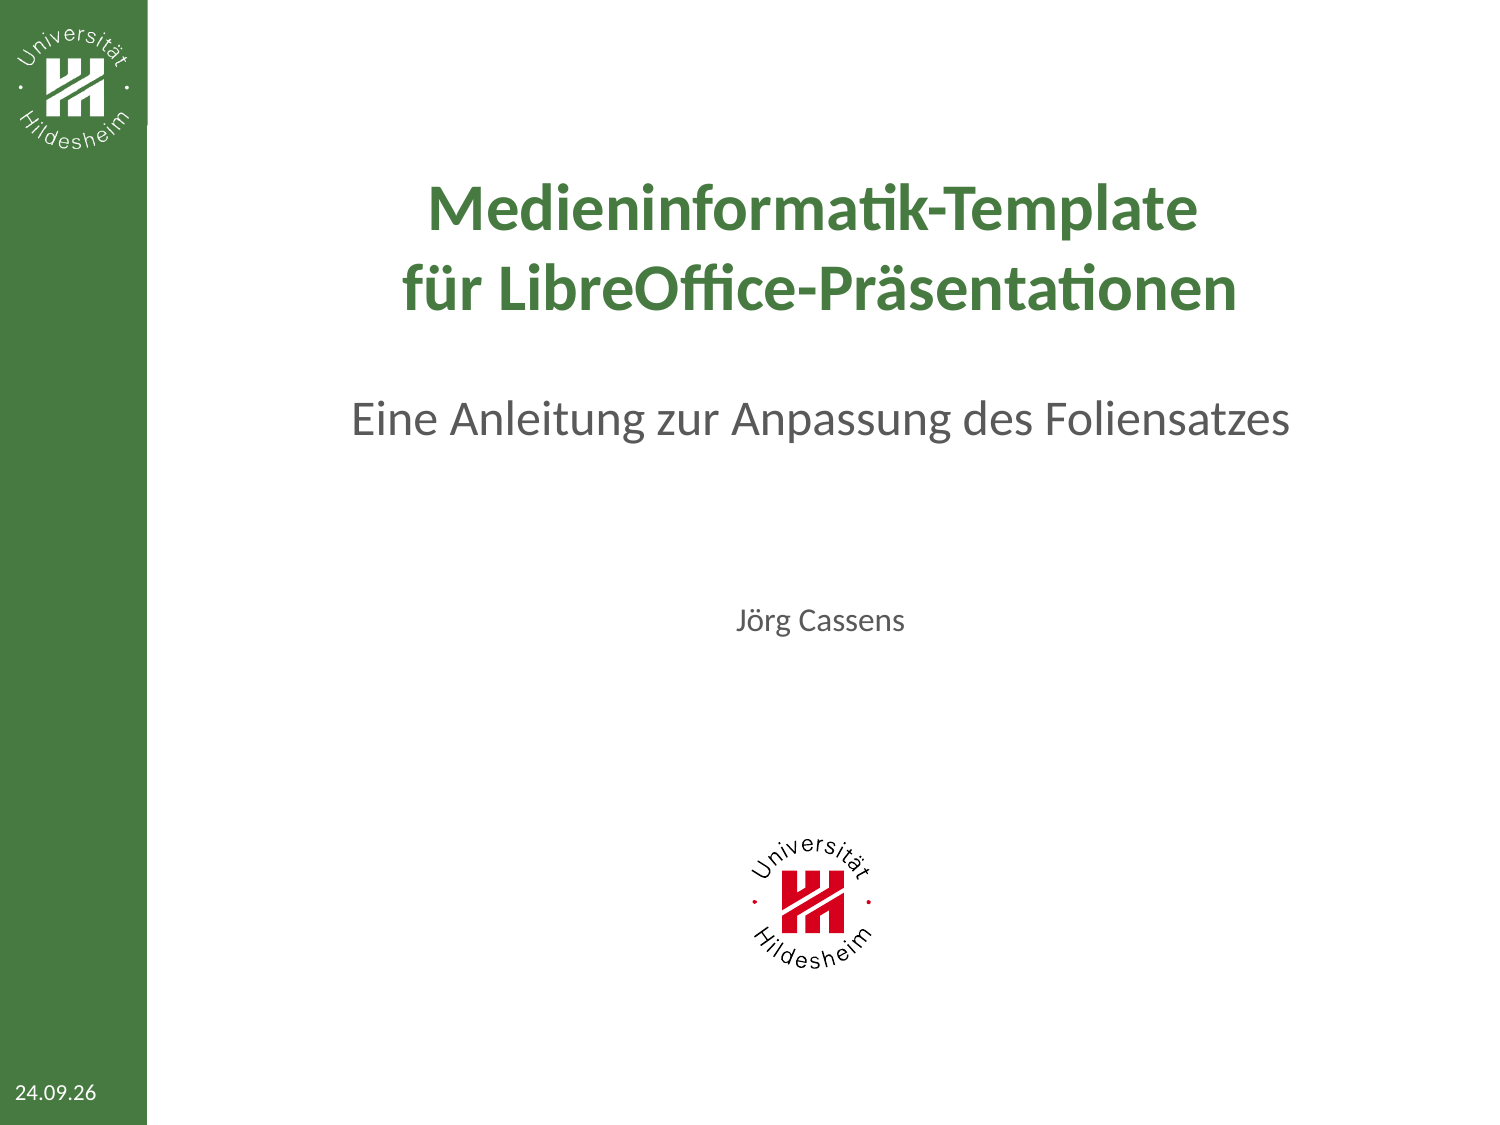

# Medieninformatik-Template für LibreOffice-Präsentationen
Eine Anleitung zur Anpassung des Foliensatzes
Jörg Cassens